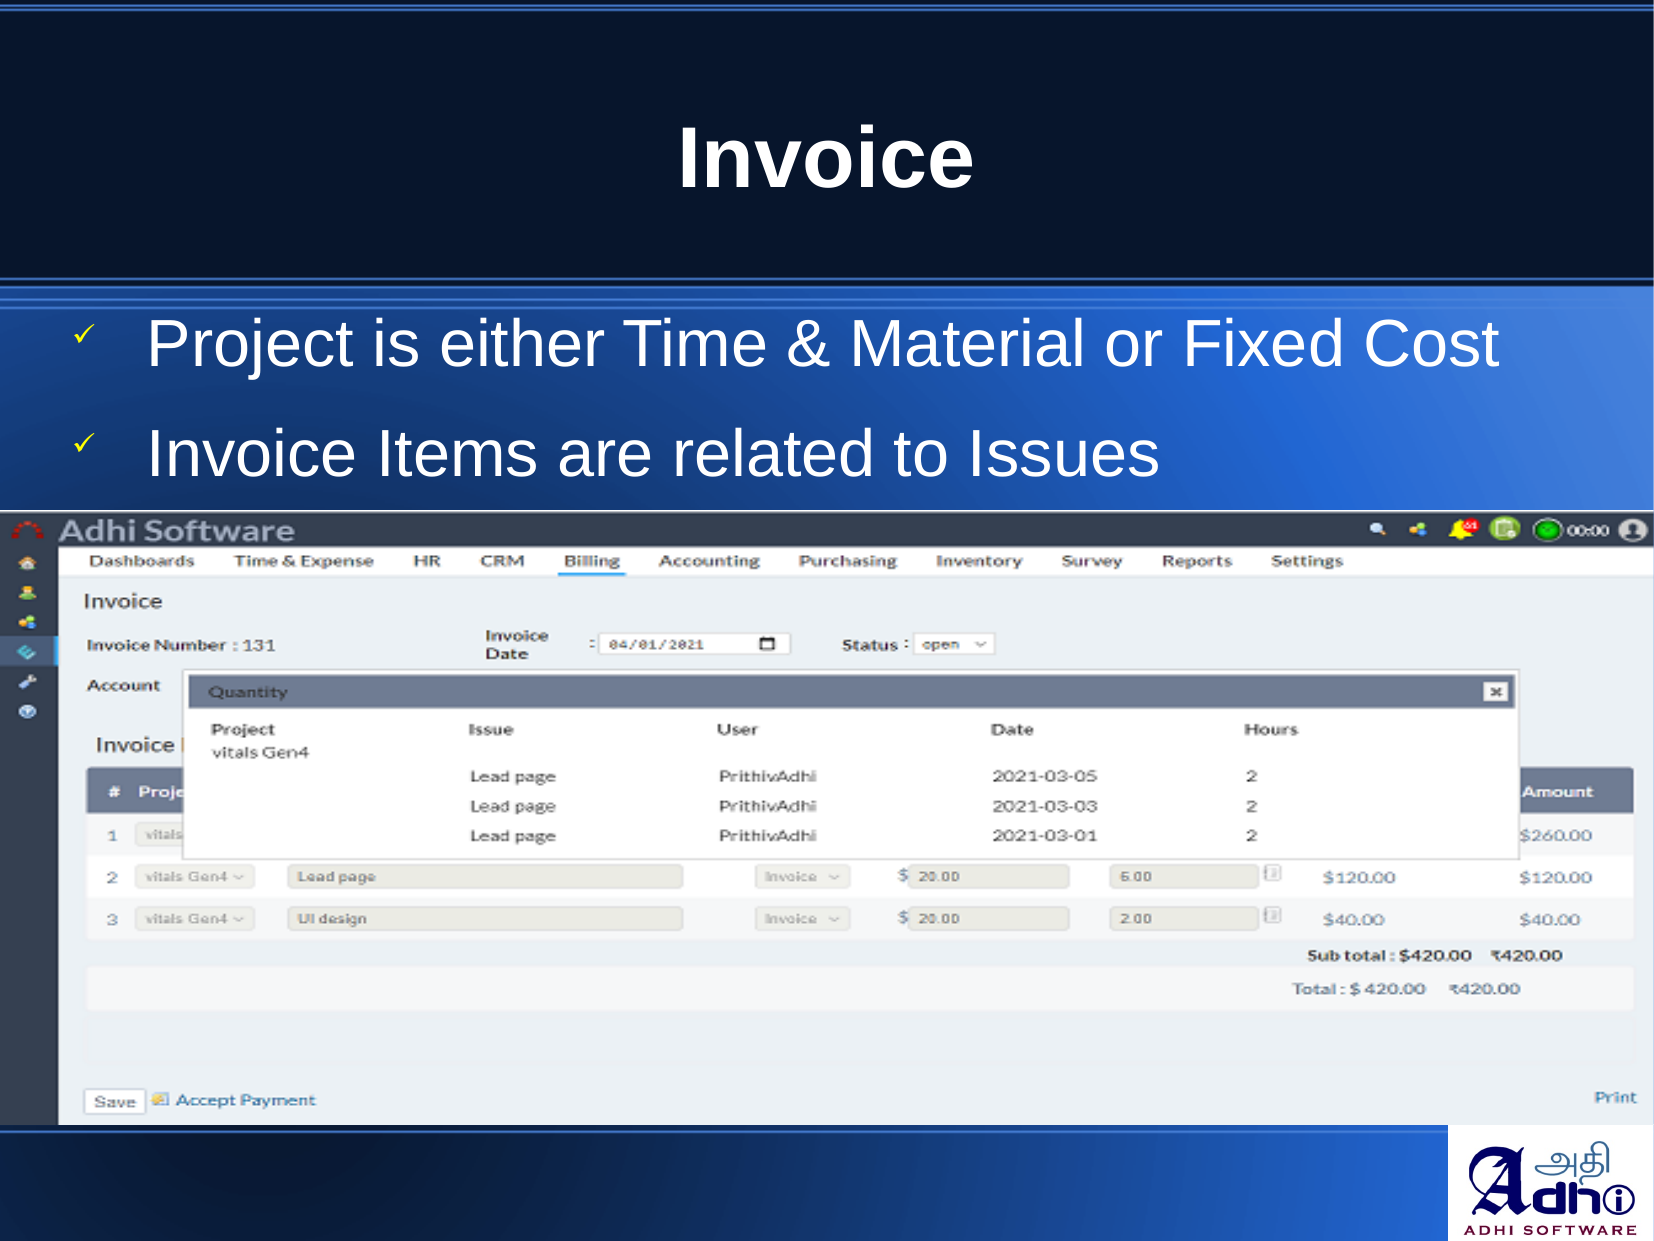

# Invoice
Project is either Time & Material or Fixed Cost
Invoice Items are related to Issues